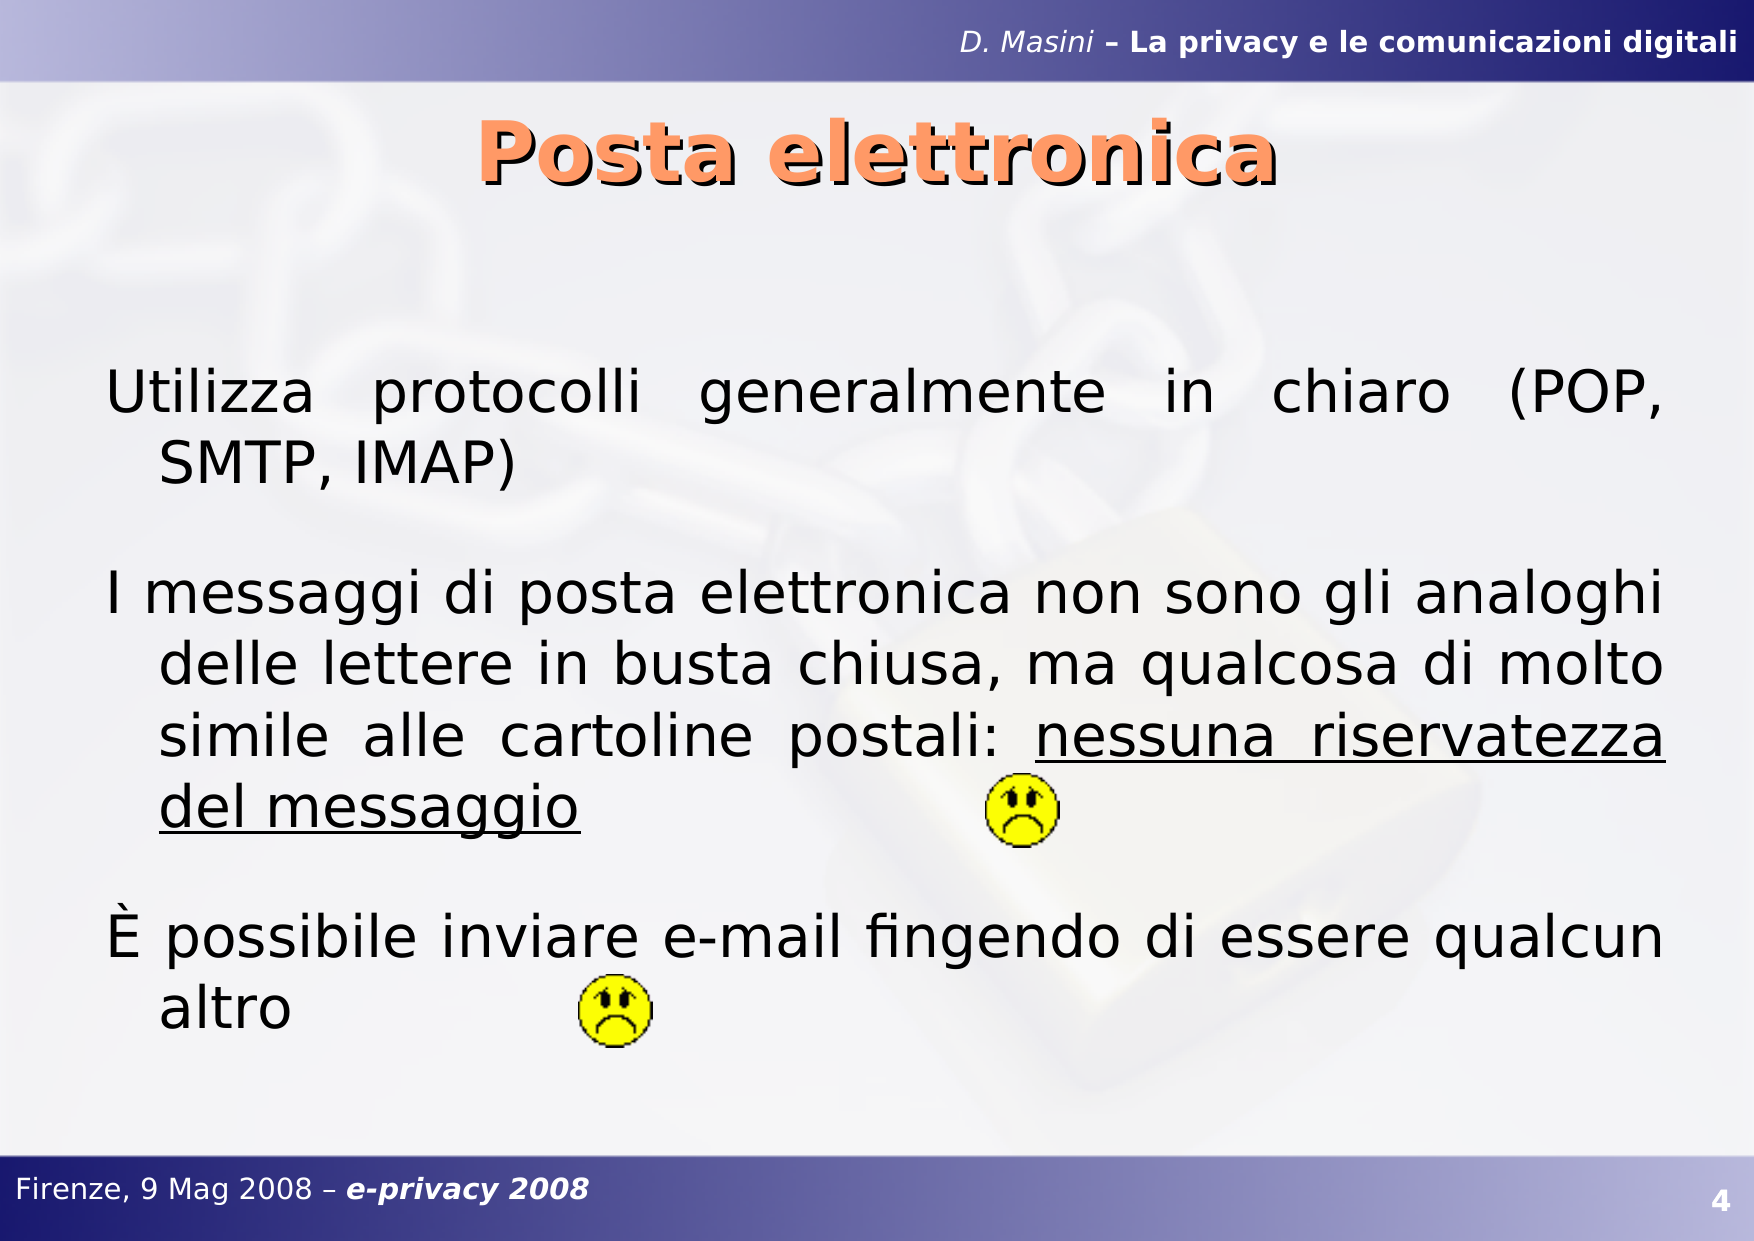

# Posta elettronica
Utilizza protocolli generalmente in chiaro (POP, SMTP, IMAP)
I messaggi di posta elettronica non sono gli analoghi delle lettere in busta chiusa, ma qualcosa di molto simile alle cartoline postali: nessuna riservatezza del messaggio
È possibile inviare e-mail fingendo di essere qualcun altro